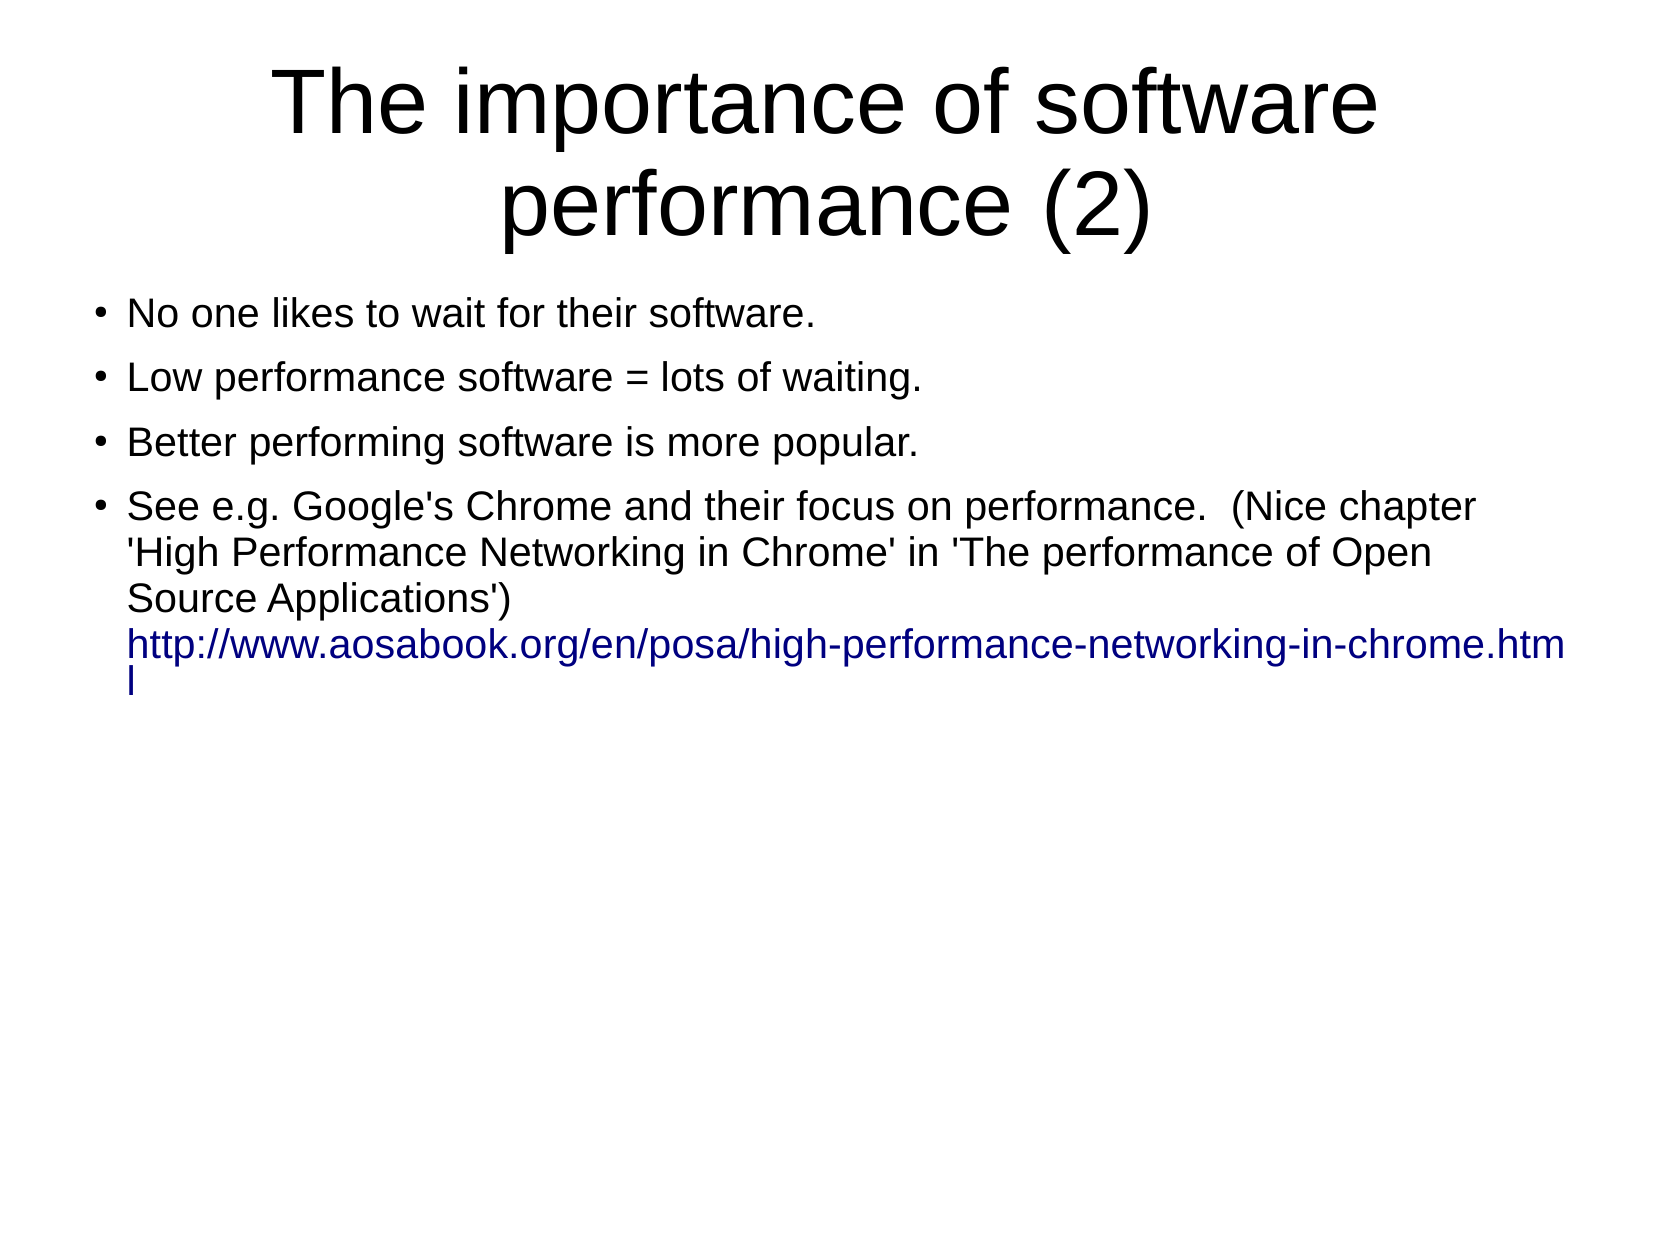

# The importance of software performance	 (2)
No one likes to wait for their software.
Low performance software = lots of waiting.
Better performing software is more popular.
See e.g. Google's Chrome and their focus on performance. (Nice chapter 'High Performance Networking in Chrome' in 'The performance of Open Source Applications') http://www.aosabook.org/en/posa/high-performance-networking-in-chrome.html